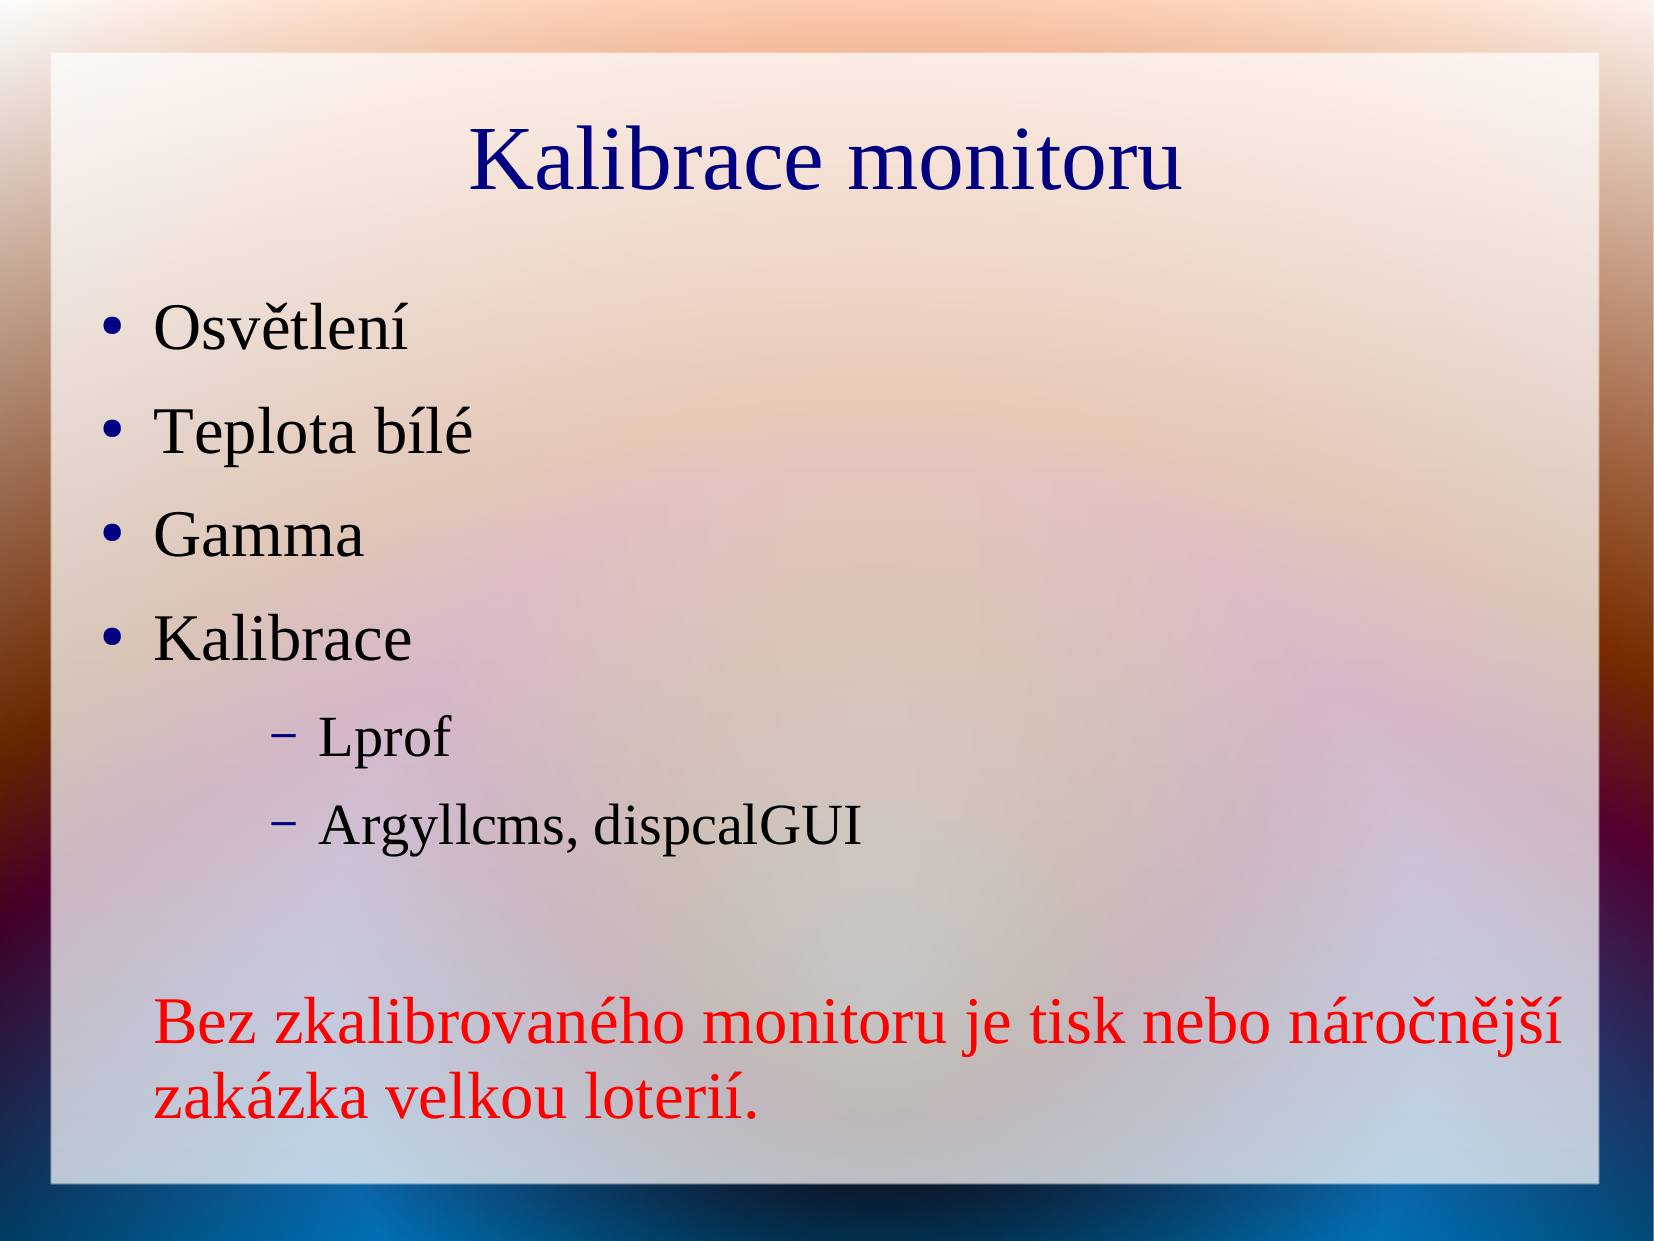

# Kalibrace monitoru
Osvětlení
Teplota bílé
Gamma
Kalibrace
Lprof
Argyllcms, dispcalGUI
Bez zkalibrovaného monitoru je tisk nebo náročnější zakázka velkou loterií.